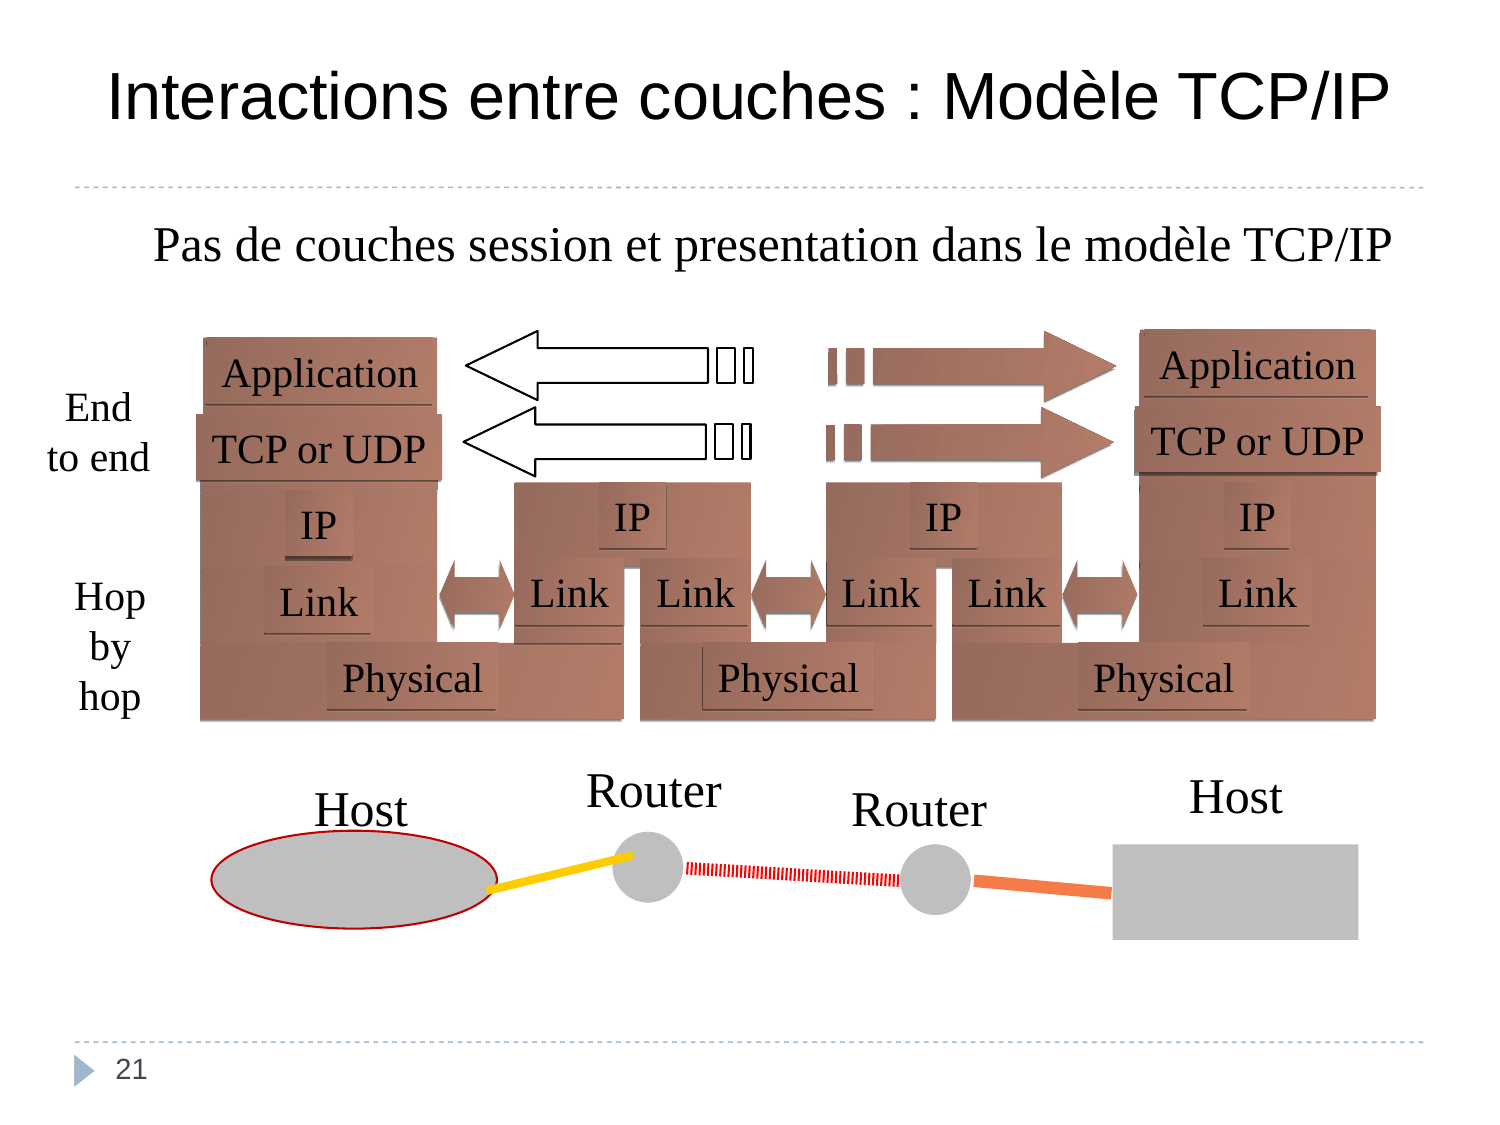

Interactions entre couches : Modèle TCP/IP
Pas de couches session et presentation dans le modèle TCP/IP
Application
Application
End to end
TCP or UDP
TCP or UDP
IP
IP
IP
IP
Link
Link
Link
Link
Link
Hop by hop
Link
Physical
Physical
Physical
Router
Host
Host
Router
16